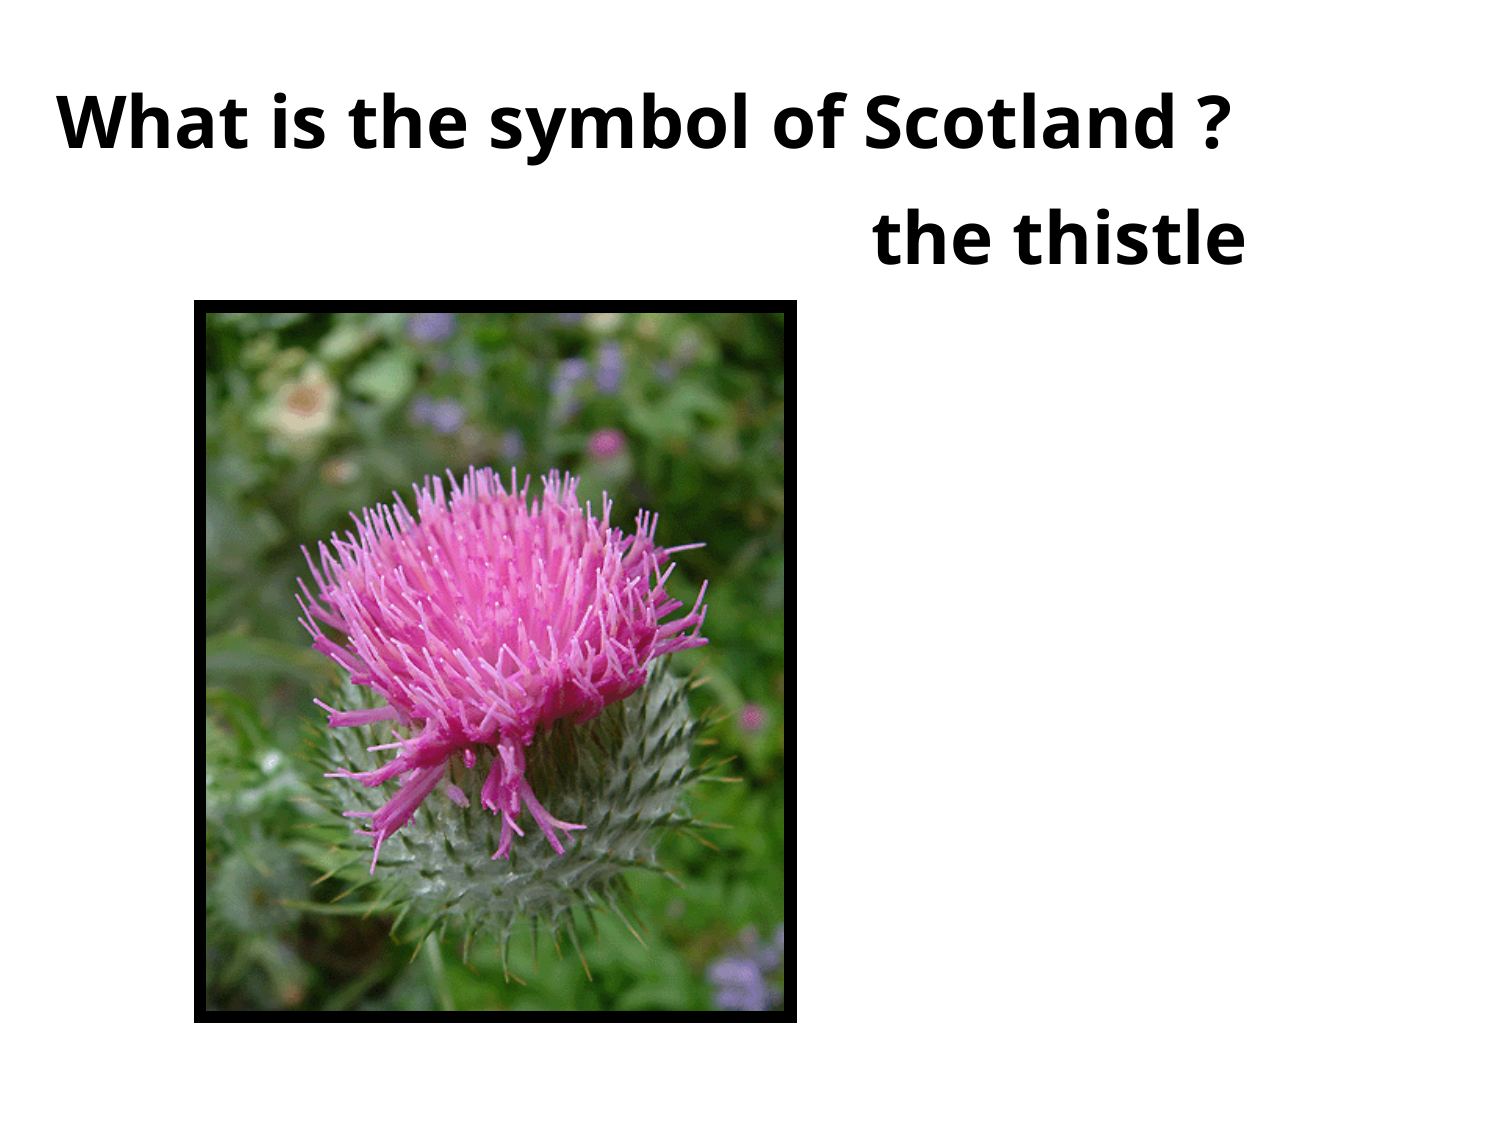

What is the symbol of Scotland ?
the thistle